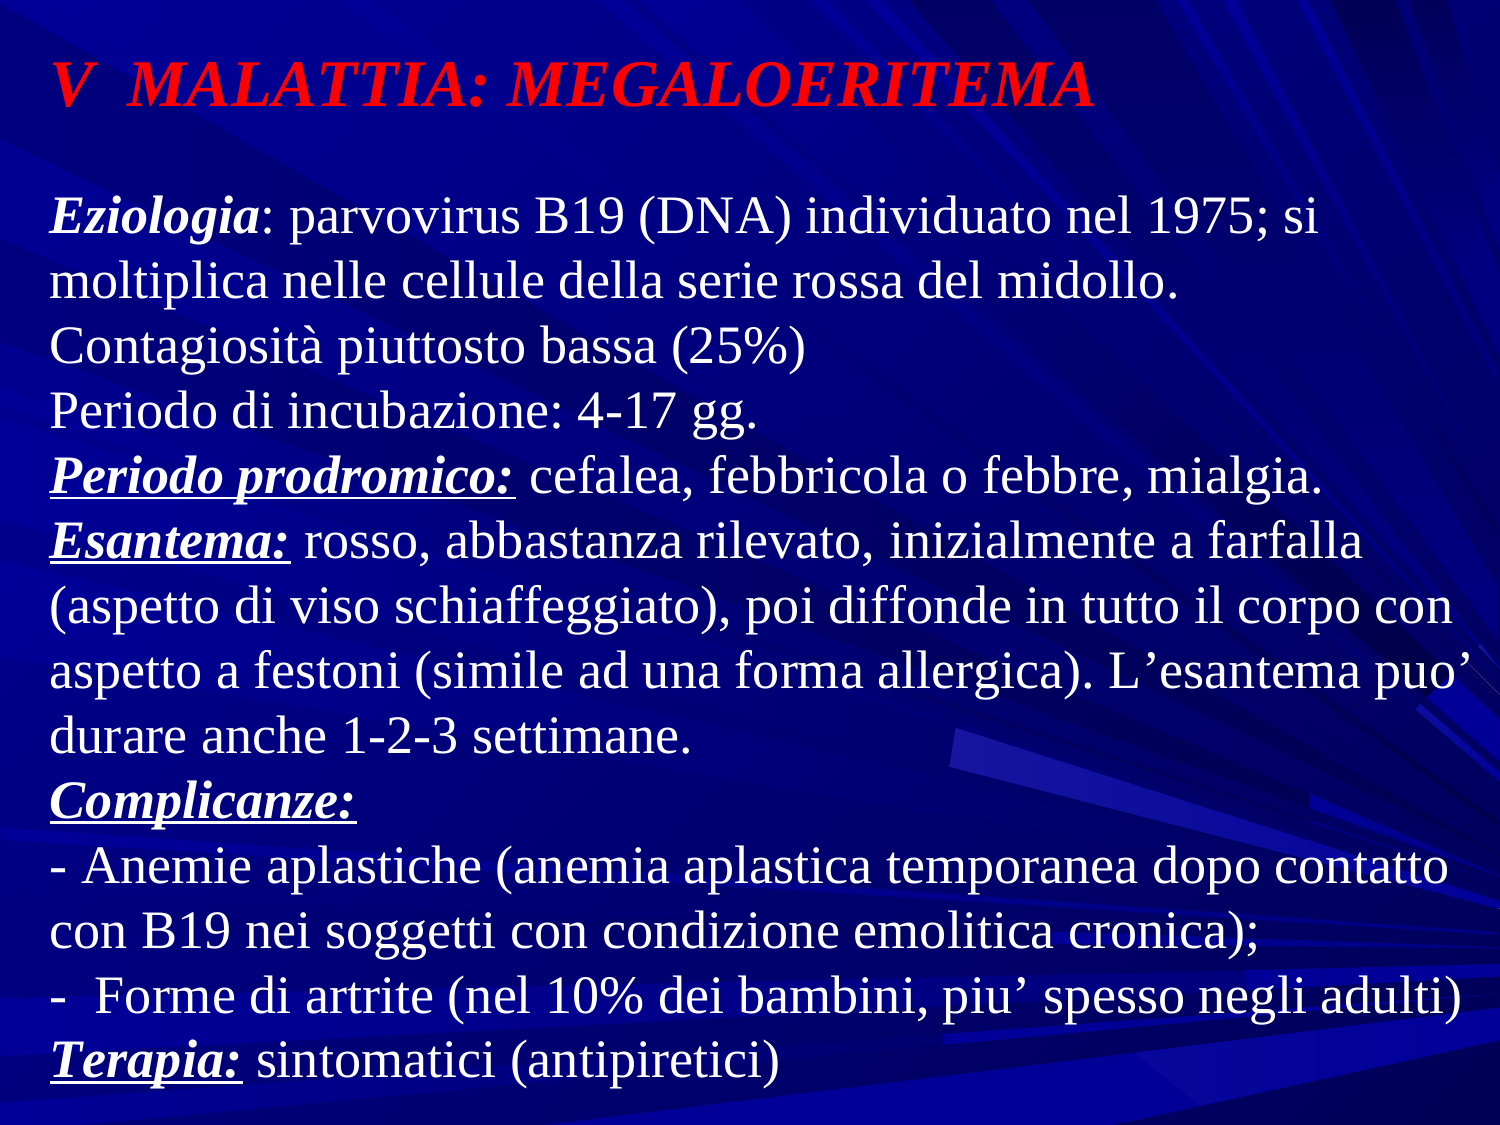

V MALATTIA: MEGALOERITEMA
Eziologia: parvovirus B19 (DNA) individuato nel 1975; si moltiplica nelle cellule della serie rossa del midollo.
Contagiosità piuttosto bassa (25%)
Periodo di incubazione: 4-17 gg.
Periodo prodromico: cefalea, febbricola o febbre, mialgia.
Esantema: rosso, abbastanza rilevato, inizialmente a farfalla (aspetto di viso schiaffeggiato), poi diffonde in tutto il corpo con aspetto a festoni (simile ad una forma allergica). L’esantema puo’ durare anche 1-2-3 settimane.
Complicanze:
- Anemie aplastiche (anemia aplastica temporanea dopo contatto con B19 nei soggetti con condizione emolitica cronica);
- Forme di artrite (nel 10% dei bambini, piu’ spesso negli adulti)
Terapia: sintomatici (antipiretici)